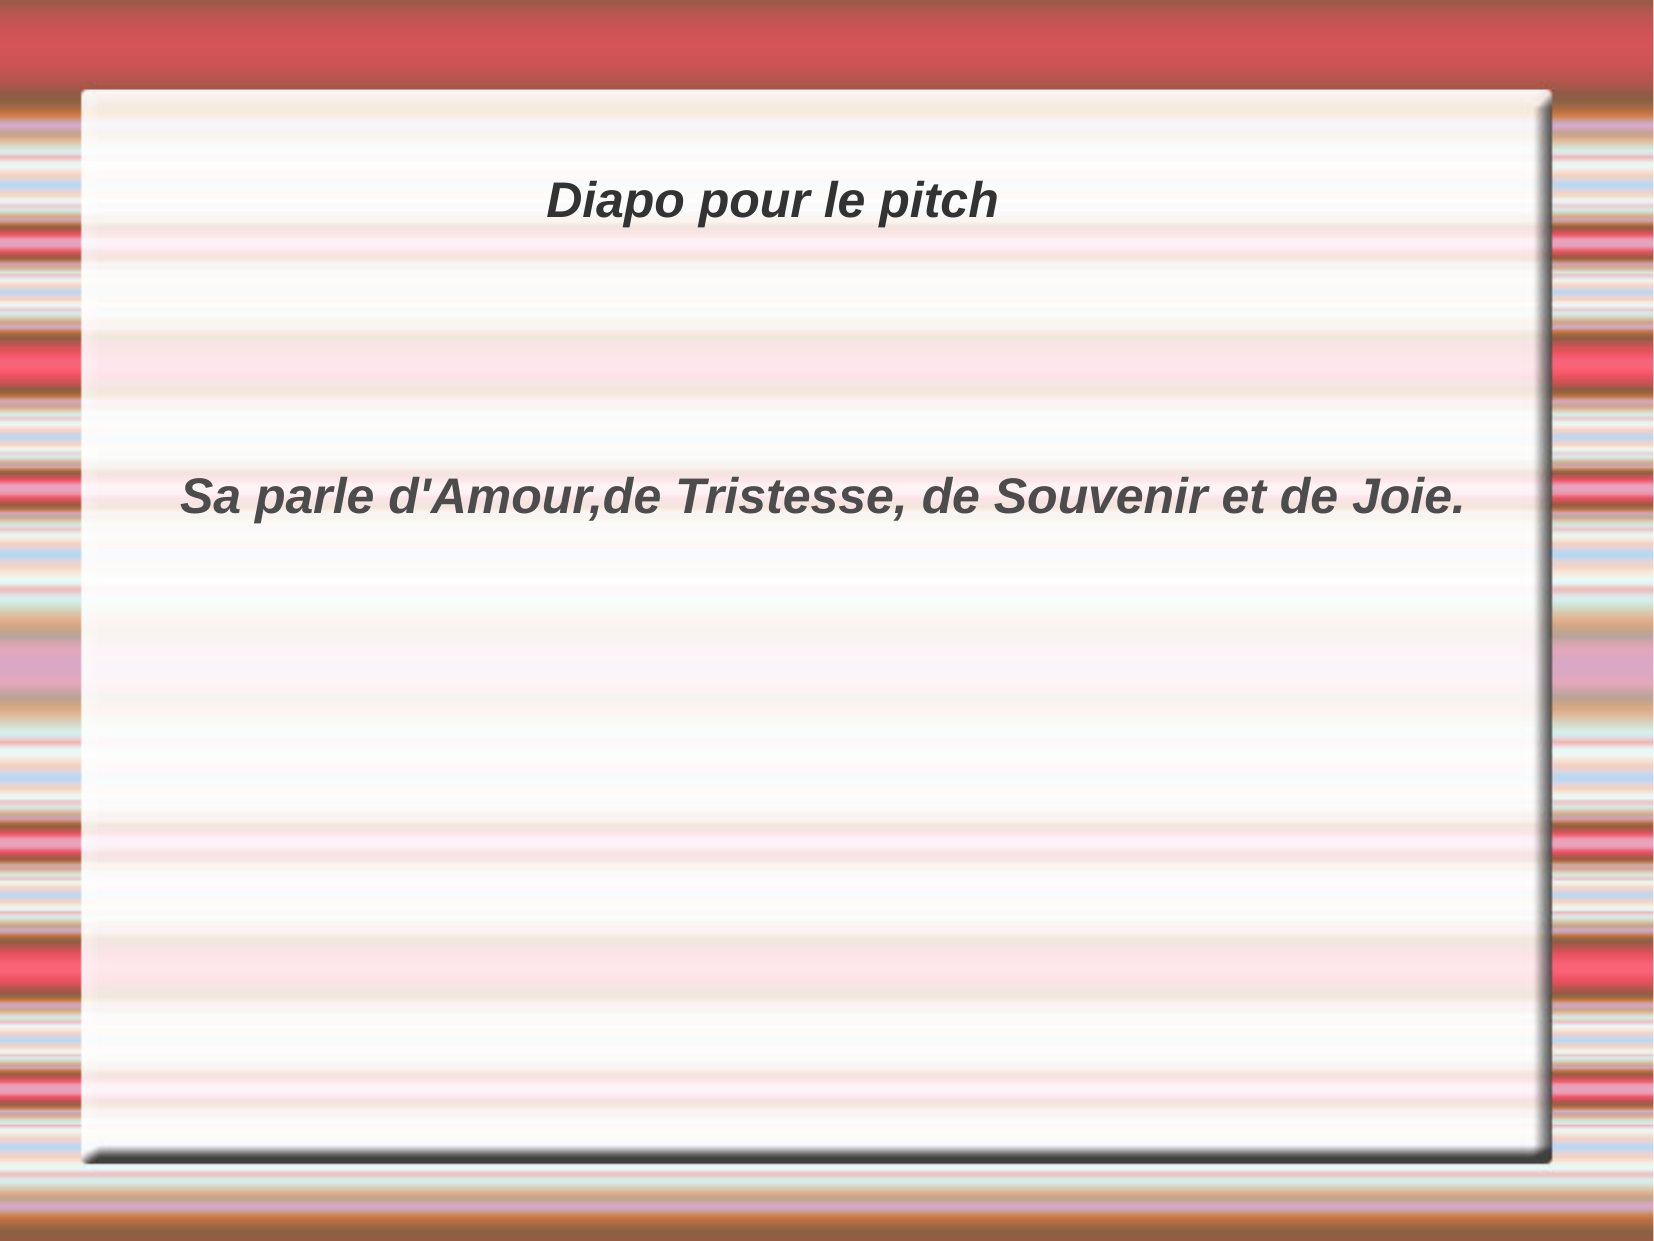

Diapo pour le pitch
Sa parle d'Amour,de Tristesse, de Souvenir et de Joie.